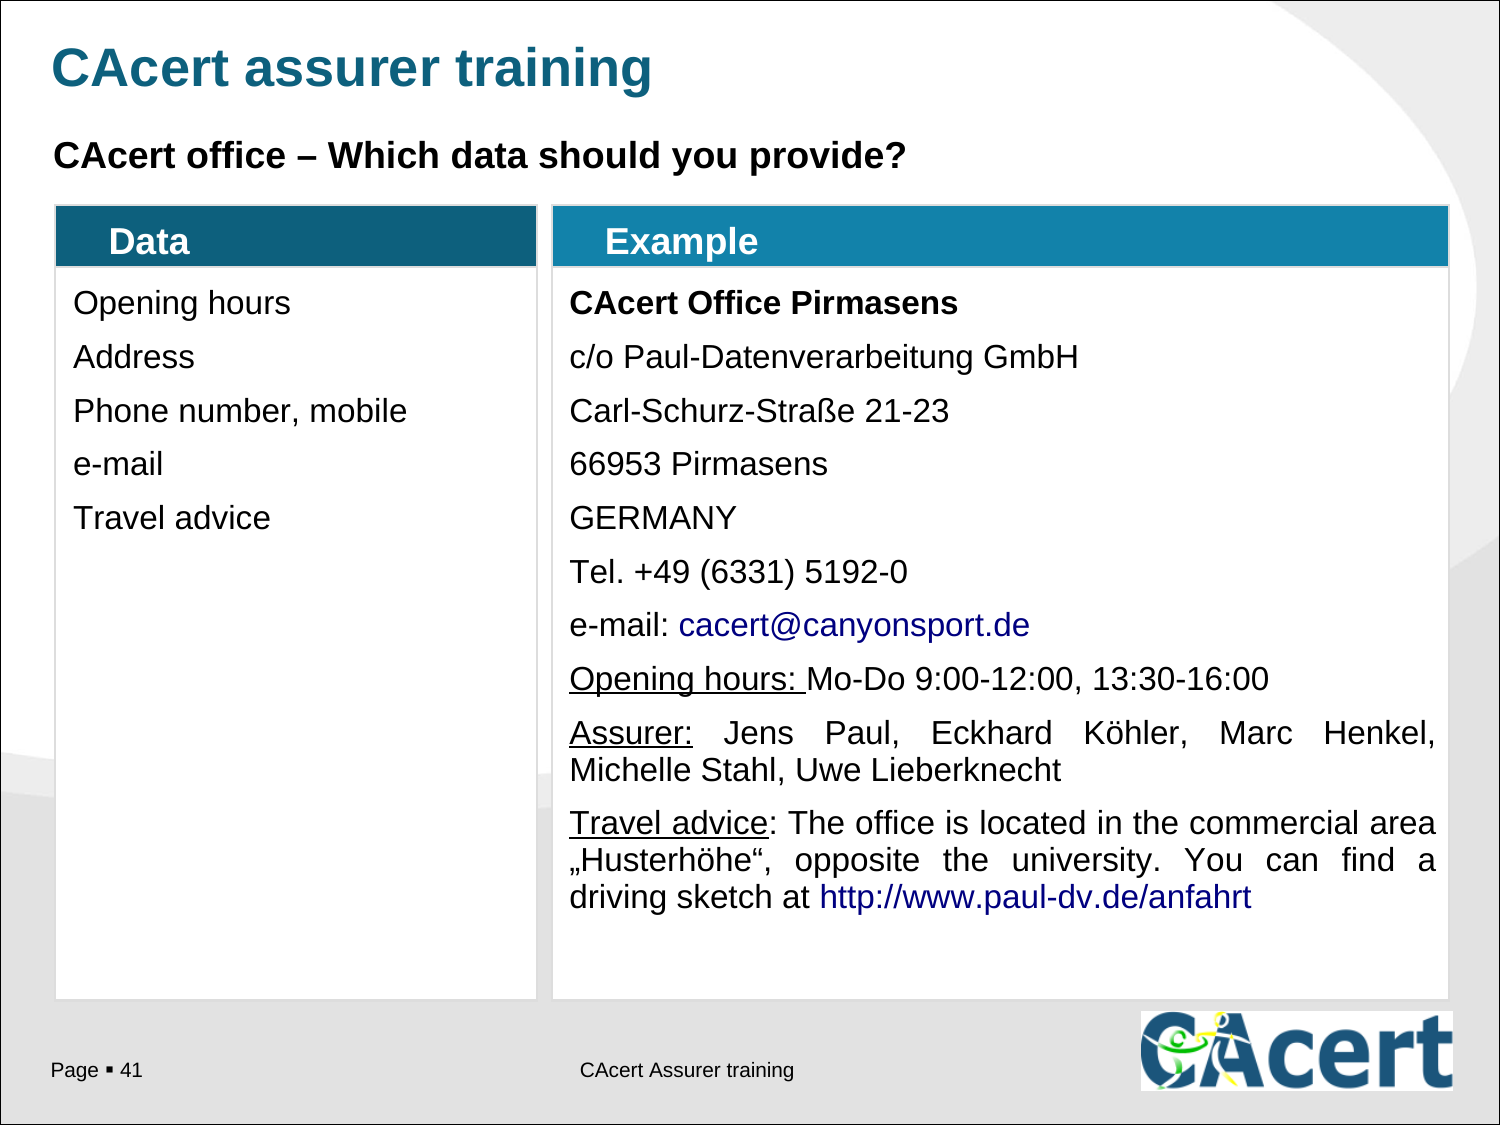

# CAcert assurer training
CAcert office – Which data should you provide?
Data
Example
Opening hours
Address
Phone number, mobile
e-mail
Travel advice
CAcert Office Pirmasens
c/o Paul-Datenverarbeitung GmbH
Carl-Schurz-Straße 21-23
66953 Pirmasens
GERMANY
Tel. +49 (6331) 5192-0
e-mail: cacert@canyonsport.de
Opening hours: Mo-Do 9:00-12:00, 13:30-16:00
Assurer: Jens Paul, Eckhard Köhler, Marc Henkel, Michelle Stahl, Uwe Lieberknecht
Travel advice: The office is located in the commercial area „Husterhöhe“, opposite the university. You can find a driving sketch at http://www.paul-dv.de/anfahrt
CAcert Assurer training